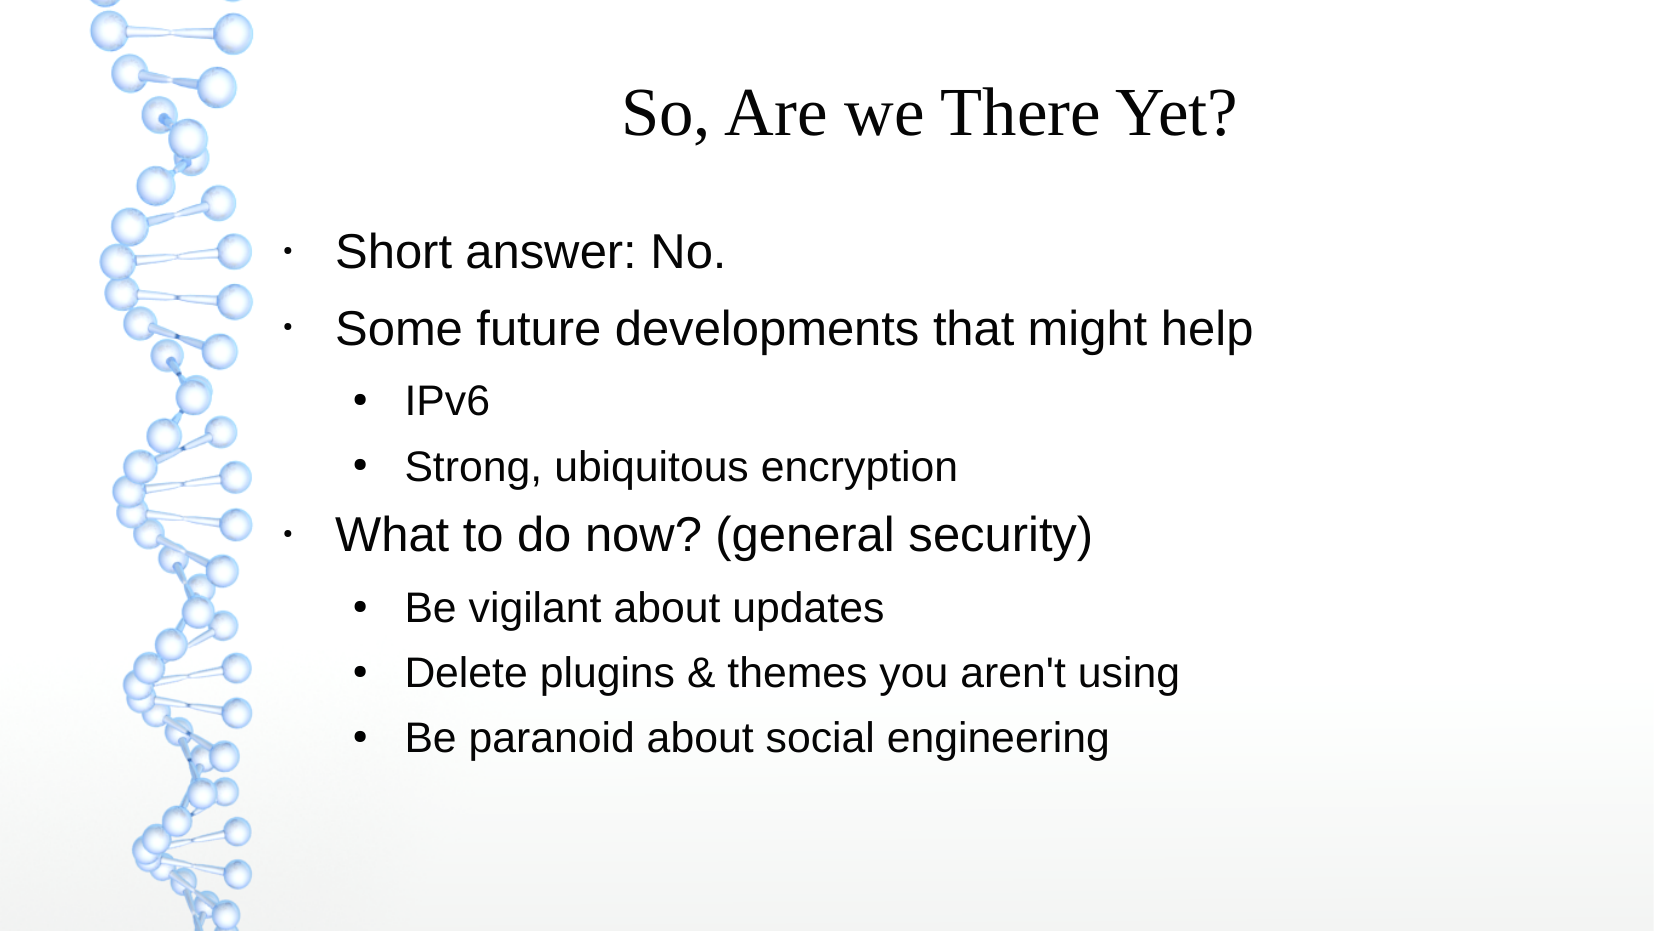

# So, Are we There Yet?
Short answer: No.
Some future developments that might help
IPv6
Strong, ubiquitous encryption
What to do now? (general security)
Be vigilant about updates
Delete plugins & themes you aren't using
Be paranoid about social engineering